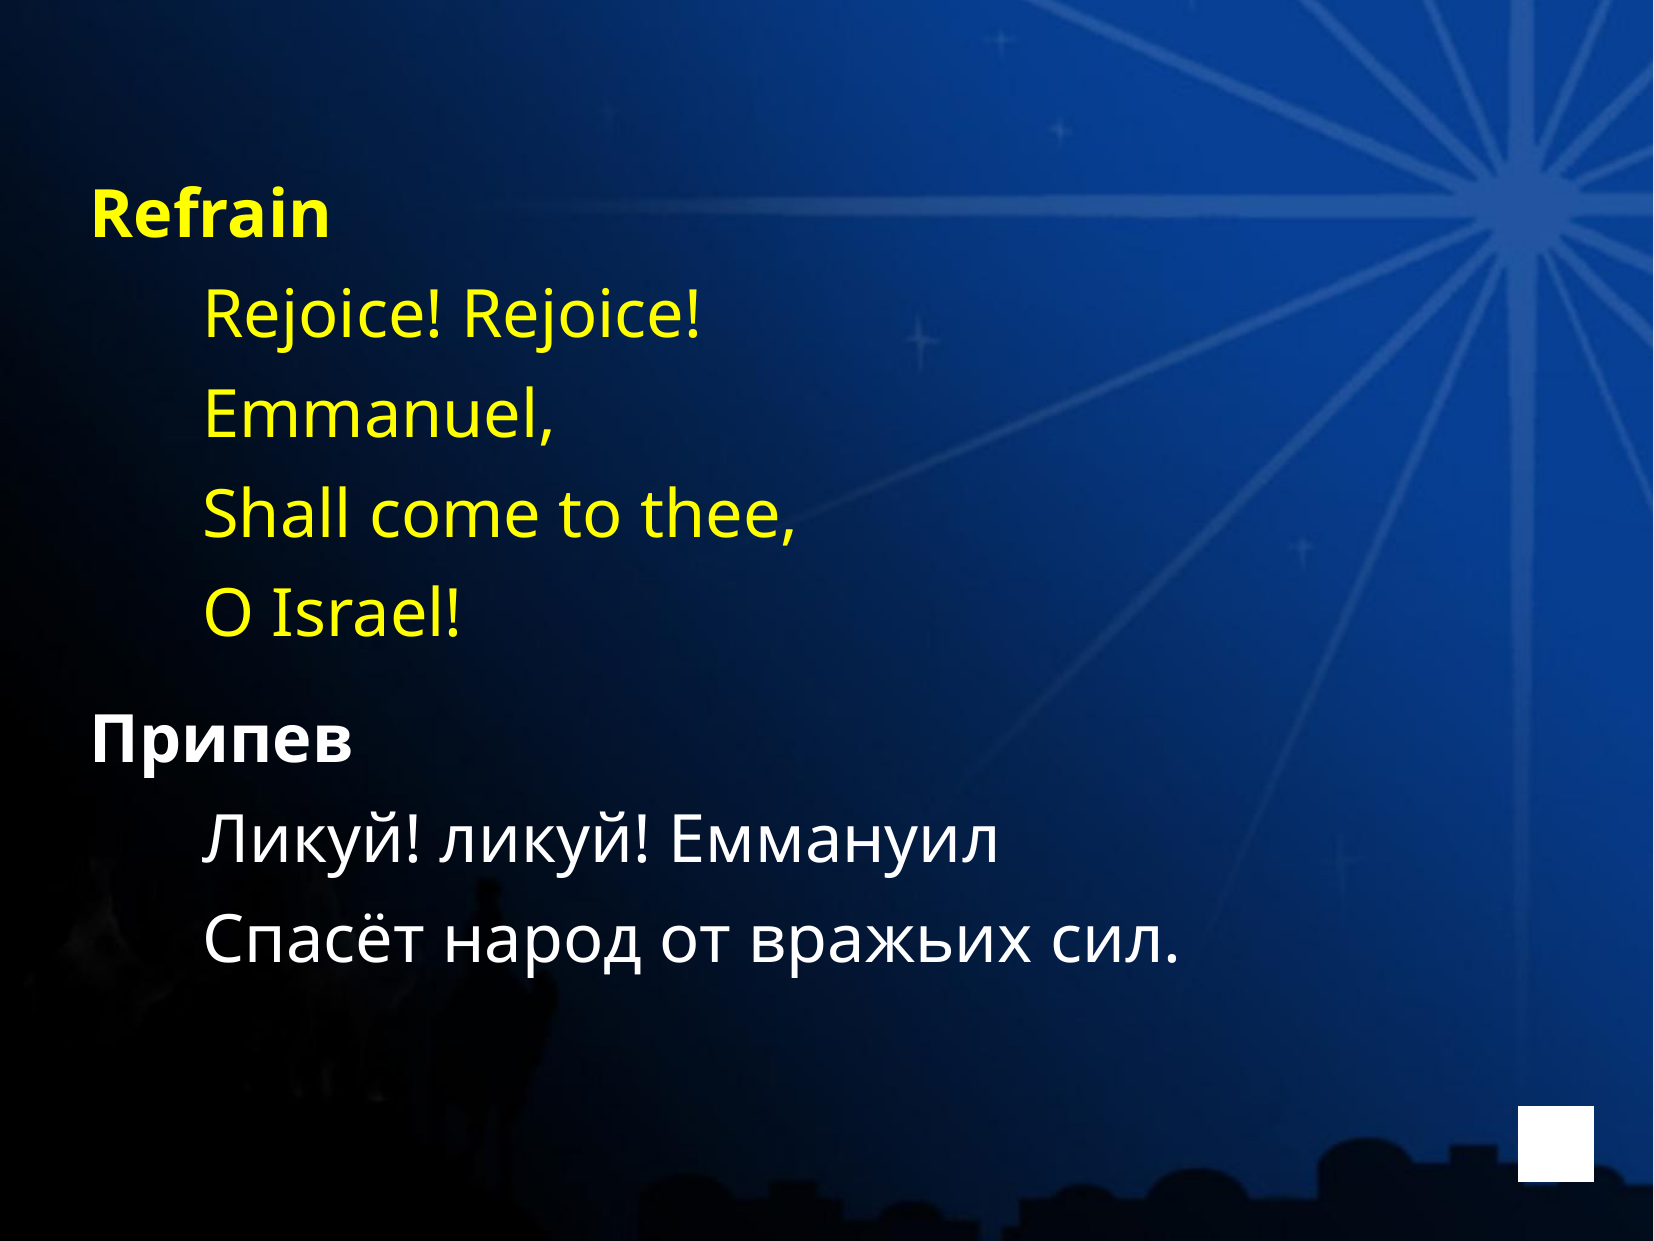

Refrain
	Rejoice! Rejoice!
	Emmanuel,
	Shall come to thee,
	O Israel!
Припев
	Ликуй! ликуй! Еммануил
	Спасёт народ от вражьих сил.